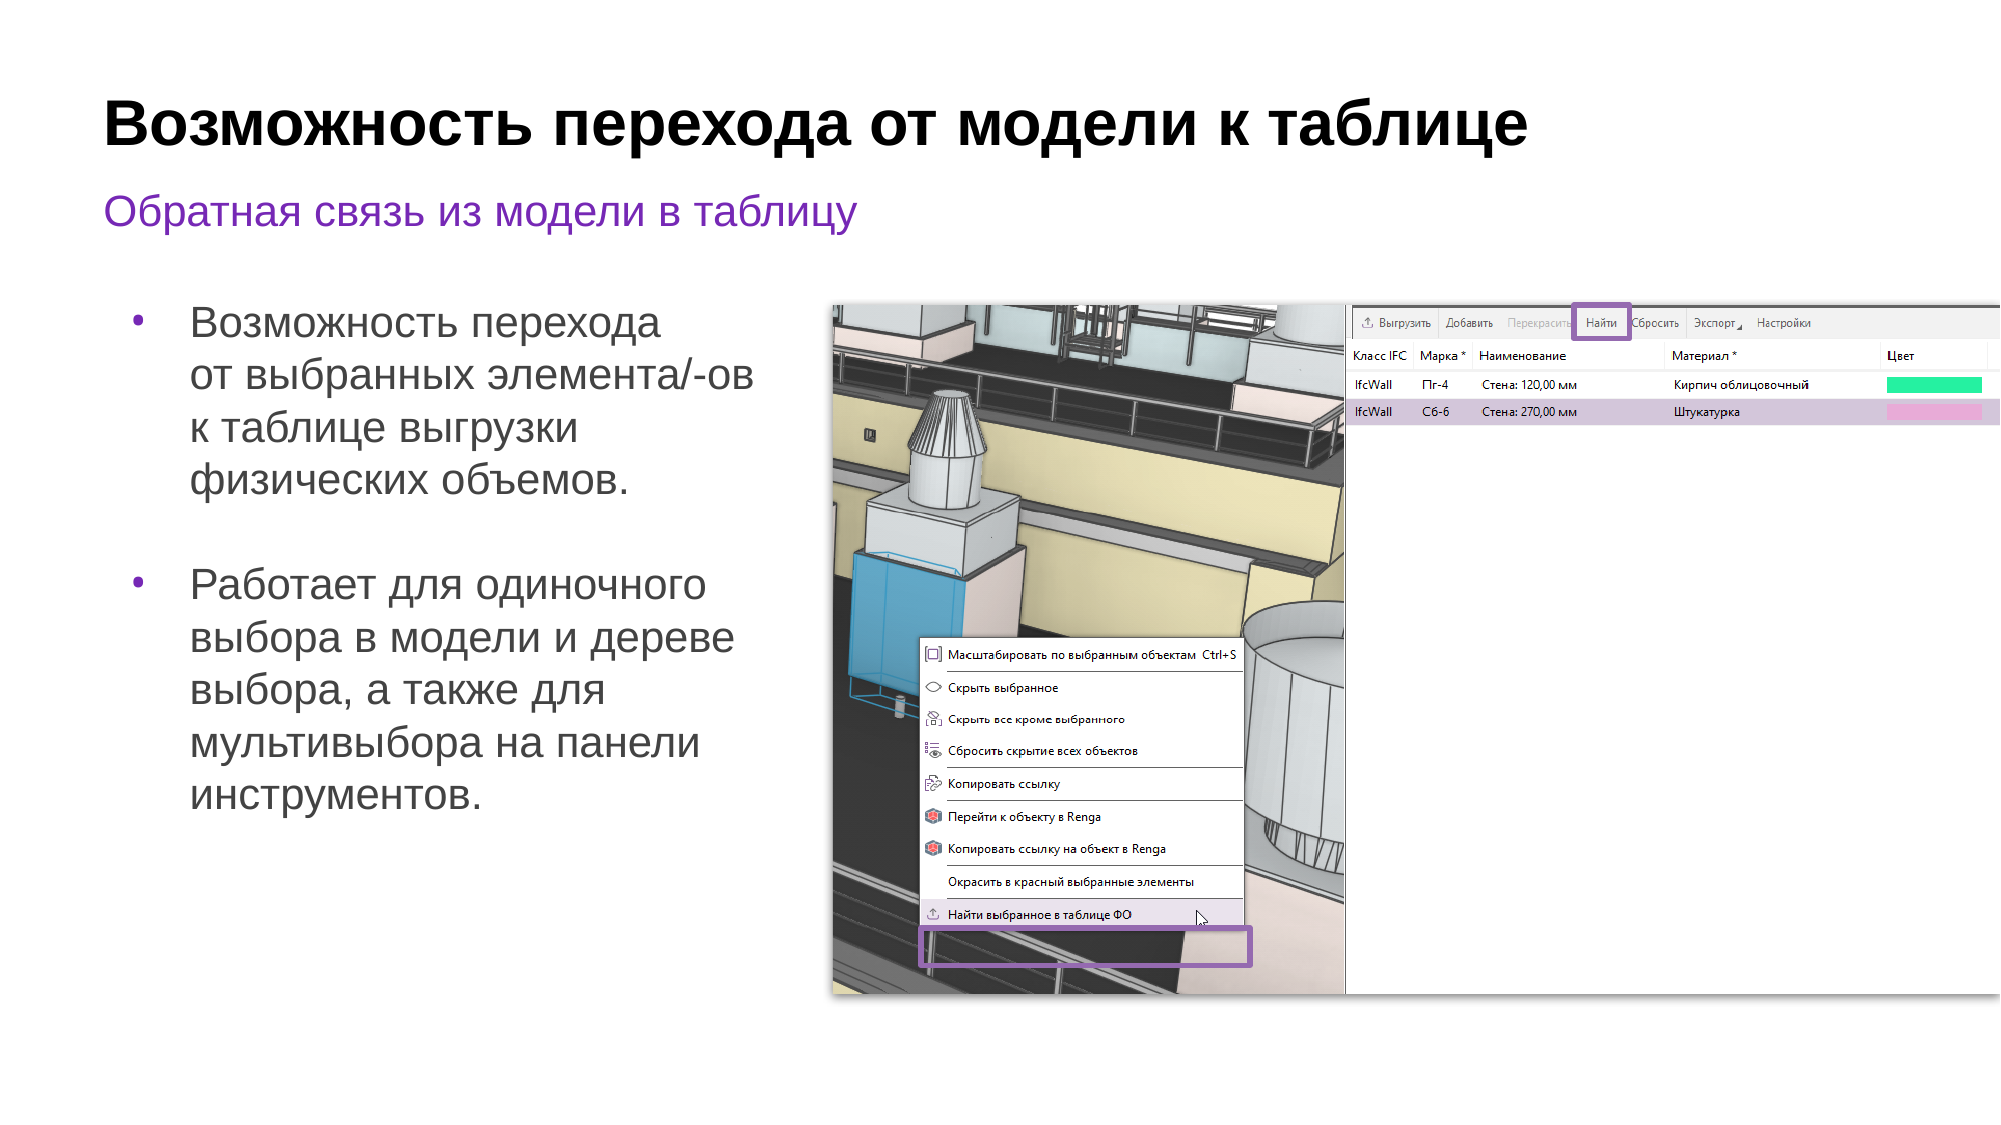

Возможность перехода от модели к таблице
Обратная связь из модели в таблицу
Возможность перехода
от выбранных элемента/-ов
к таблице выгрузки физических объемов.
Работает для одиночного выбора в модели и дереве выбора, а также для мультивыбора на панели инструментов.